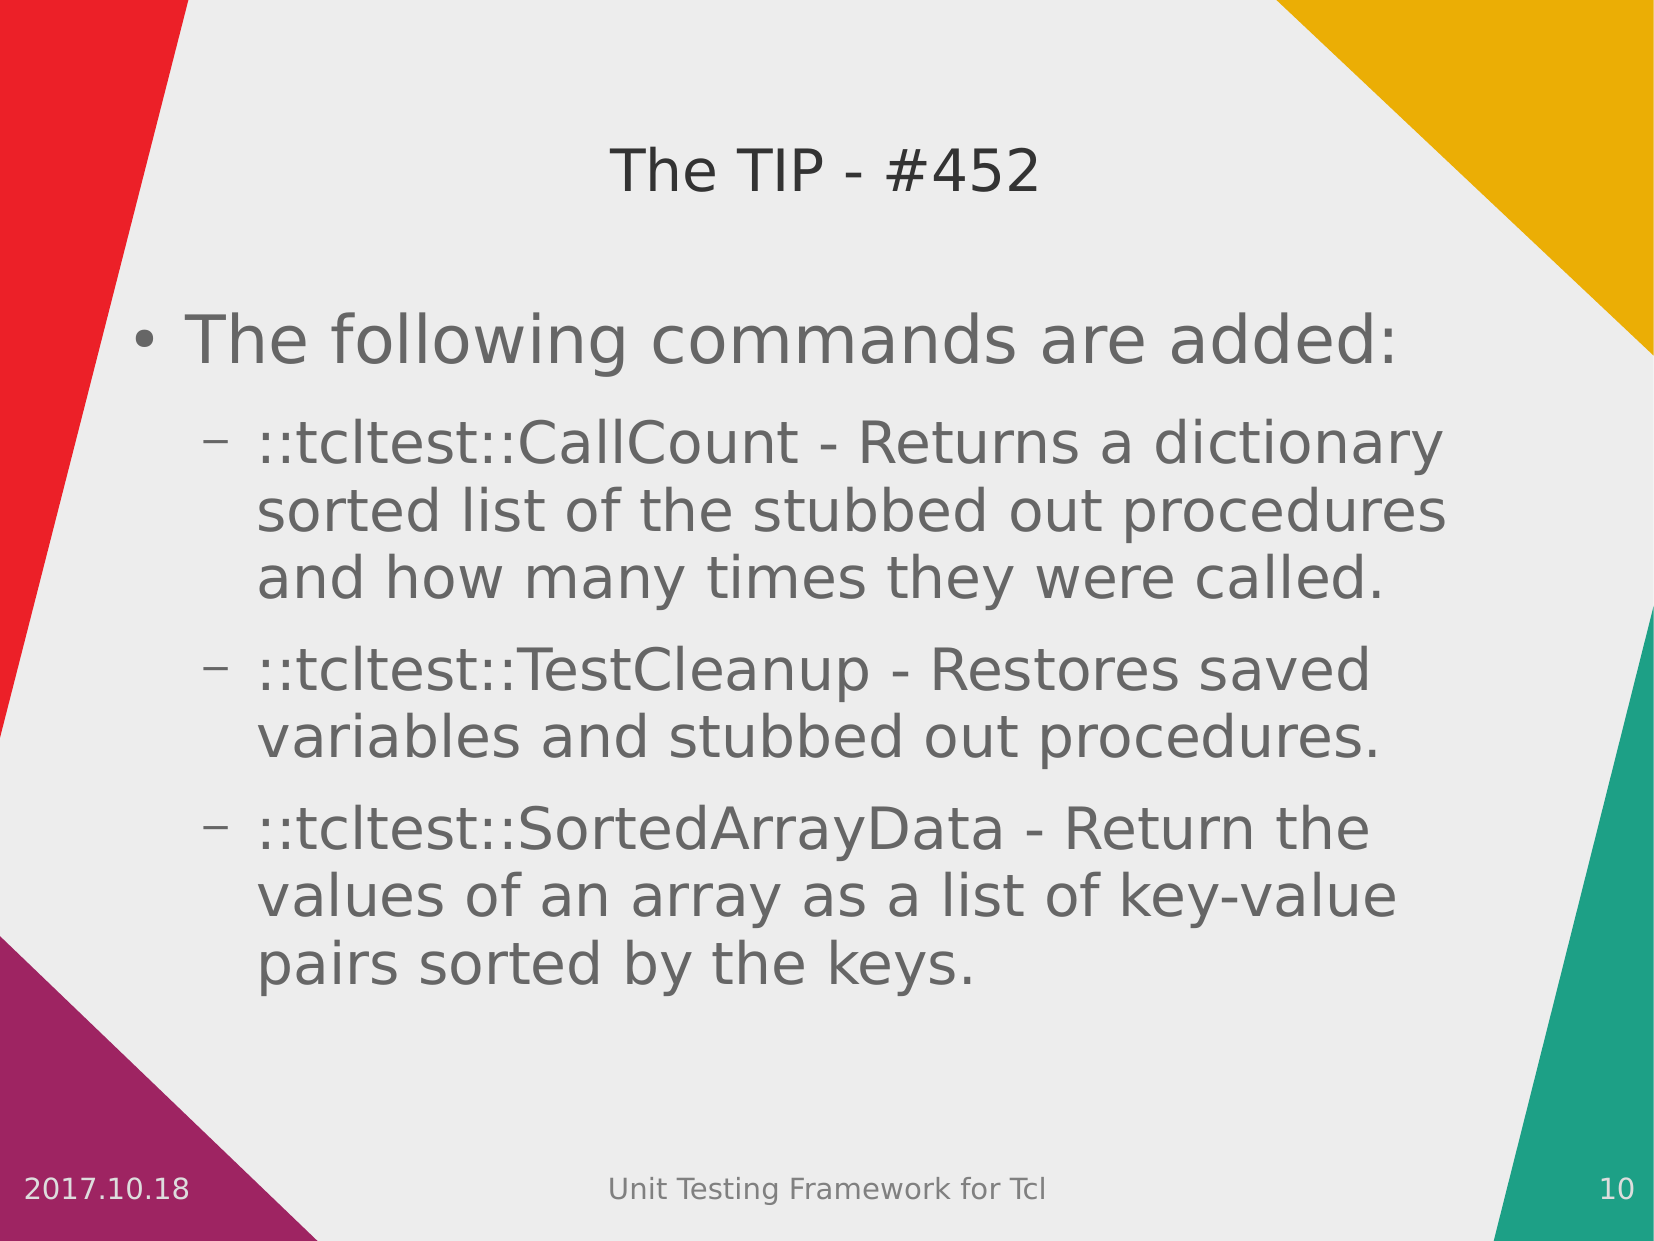

# The TIP - #452
The following commands are added:
::tcltest::CallCount - Returns a dictionary sorted list of the stubbed out procedures and how many times they were called.
::tcltest::TestCleanup - Restores saved variables and stubbed out procedures.
::tcltest::SortedArrayData - Return the values of an array as a list of key-value pairs sorted by the keys.
2017.10.18
Unit Testing Framework for Tcl
10